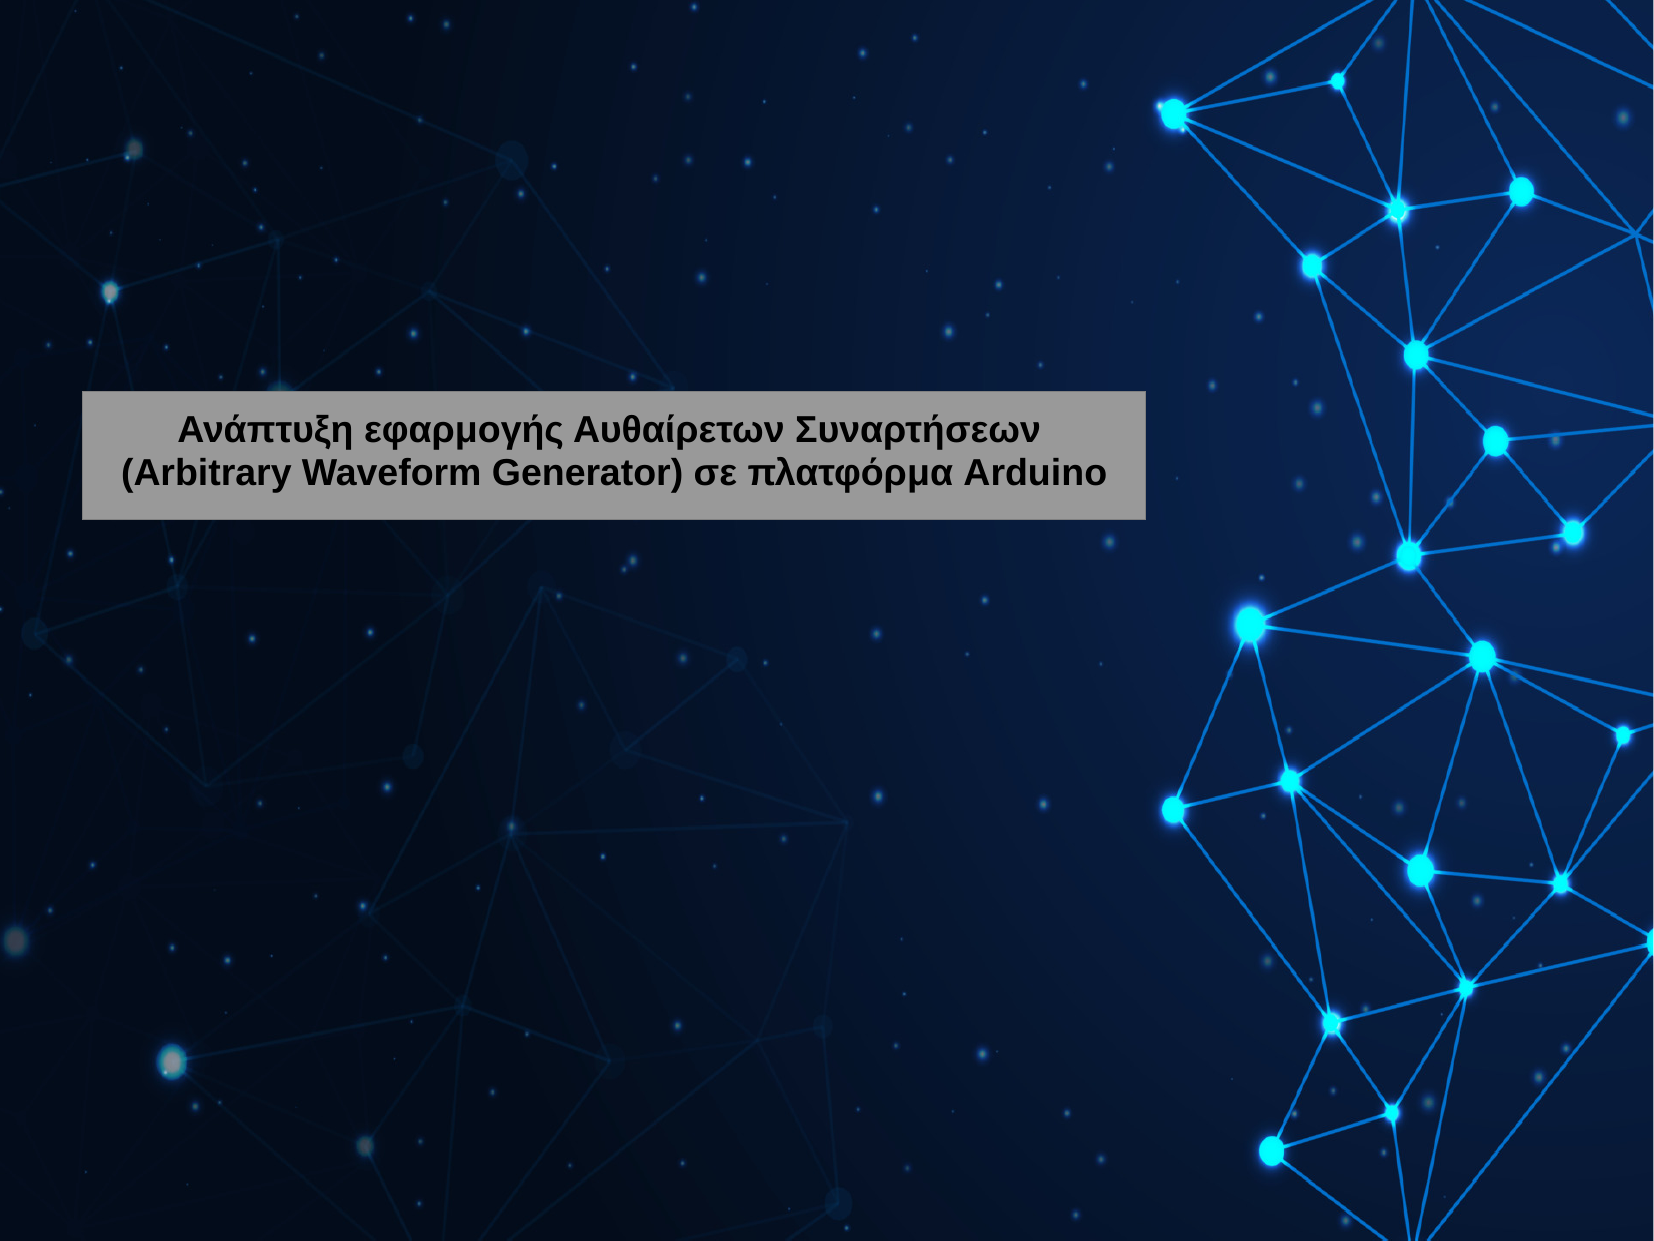

Ανάπτυξη εφαρμογής Αυθαίρετων Συναρτήσεων
(Arbitrary Waveform Generator) σε πλατφόρμα Arduino